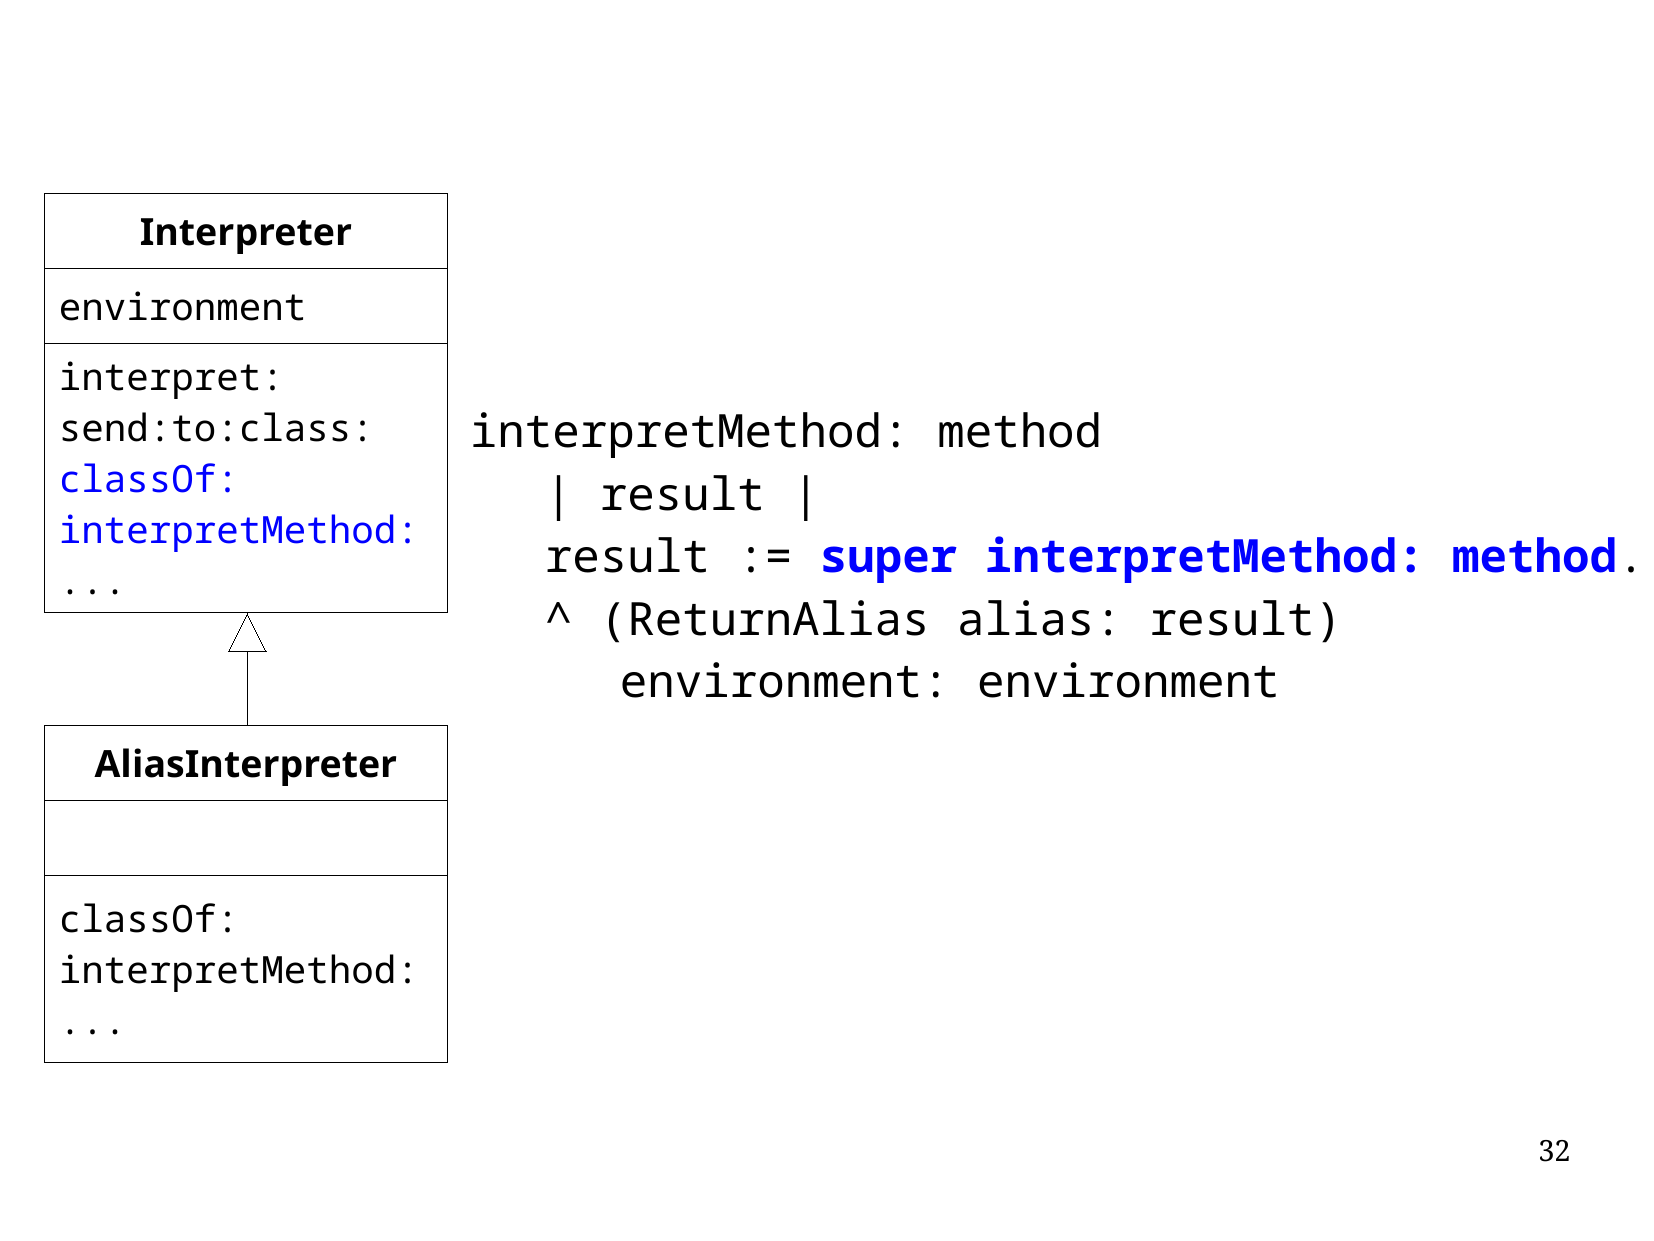

Interpreter
environment
interpret:
send:to:class:
classOf:
interpretMethod:
...
# interpretMethod: method
	| result |
	result := super interpretMethod: method.
	^ (ReturnAlias alias: result)
		environment: environment
AliasInterpreter
classOf:
interpretMethod:
...
32